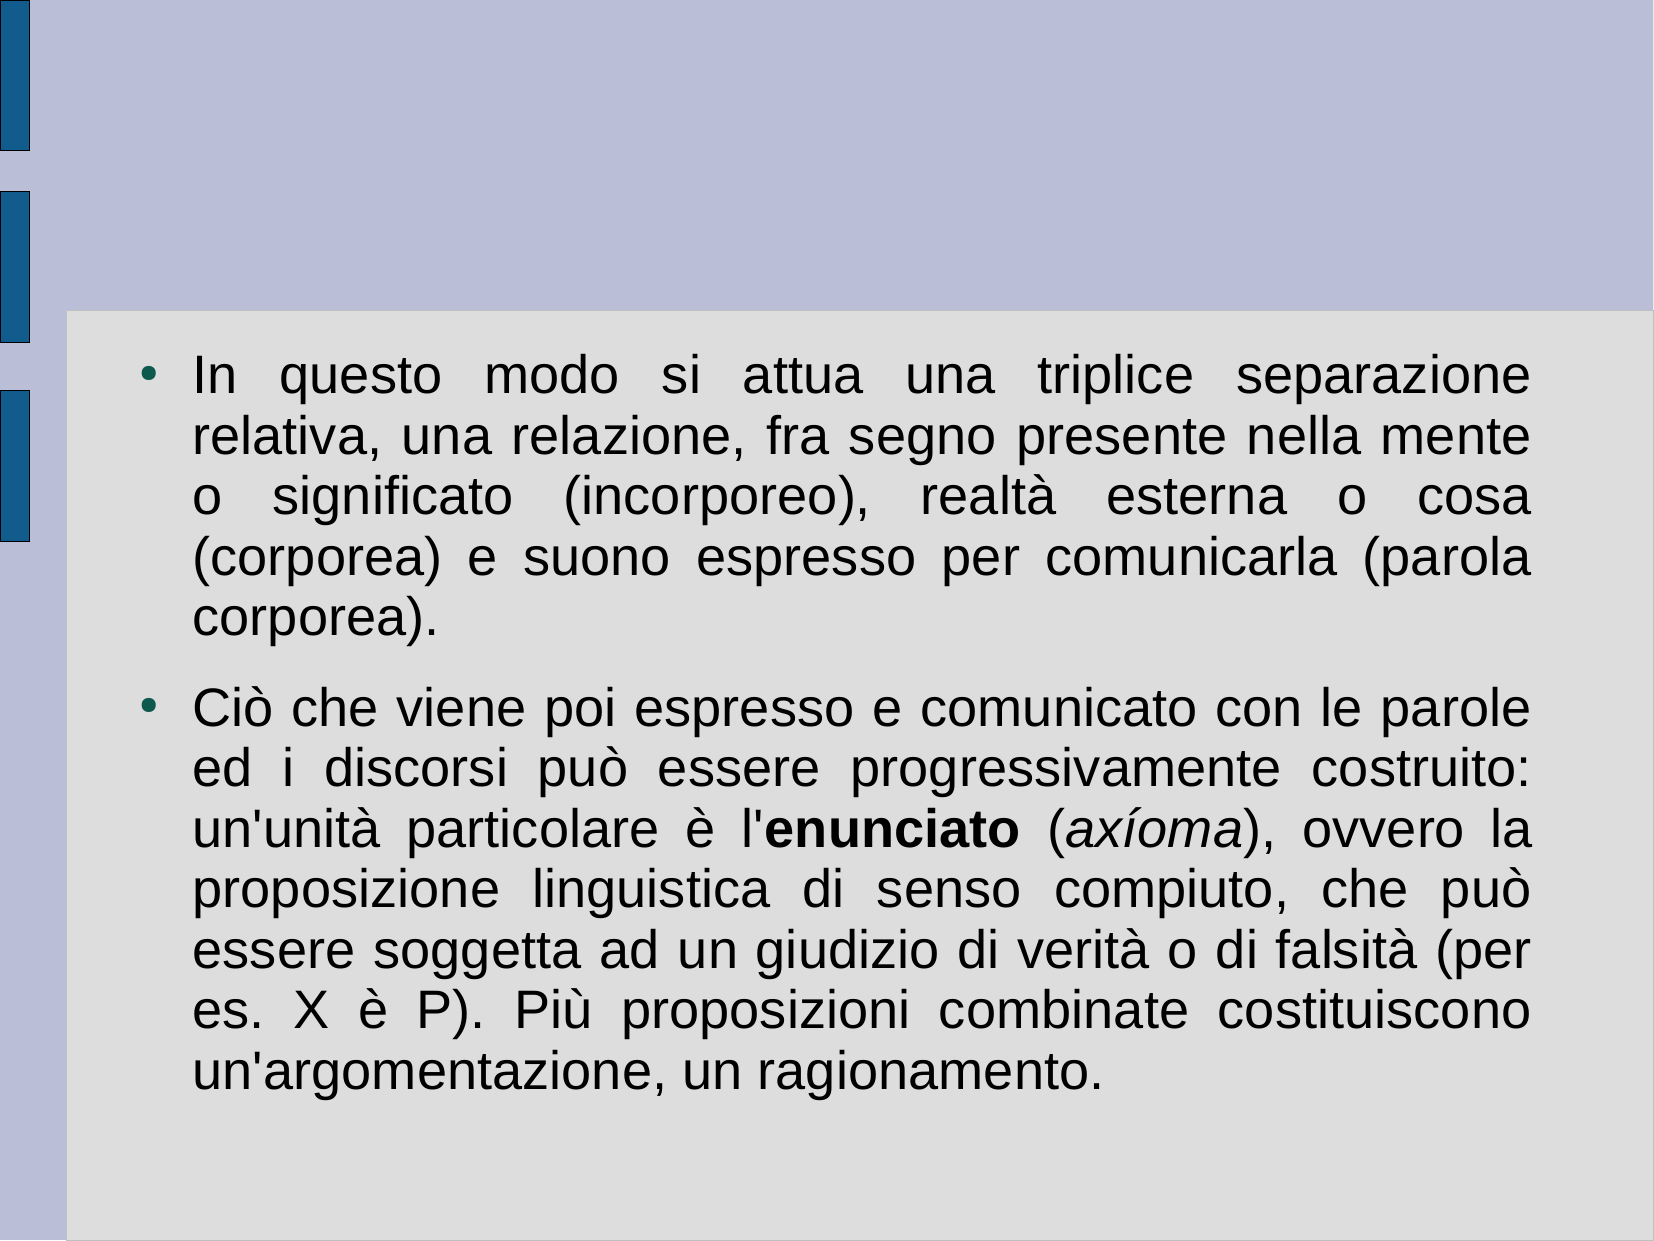

#
In questo modo si attua una triplice separazione relativa, una relazione, fra segno presente nella mente o significato (incorporeo), realtà esterna o cosa (corporea) e suono espresso per comunicarla (parola corporea).
Ciò che viene poi espresso e comunicato con le parole ed i discorsi può essere progressivamente costruito: un'unità particolare è l'enunciato (axíoma), ovvero la proposizione linguistica di senso compiuto, che può essere soggetta ad un giudizio di verità o di falsità (per es. X è P). Più proposizioni combinate costituiscono un'argomentazione, un ragionamento.